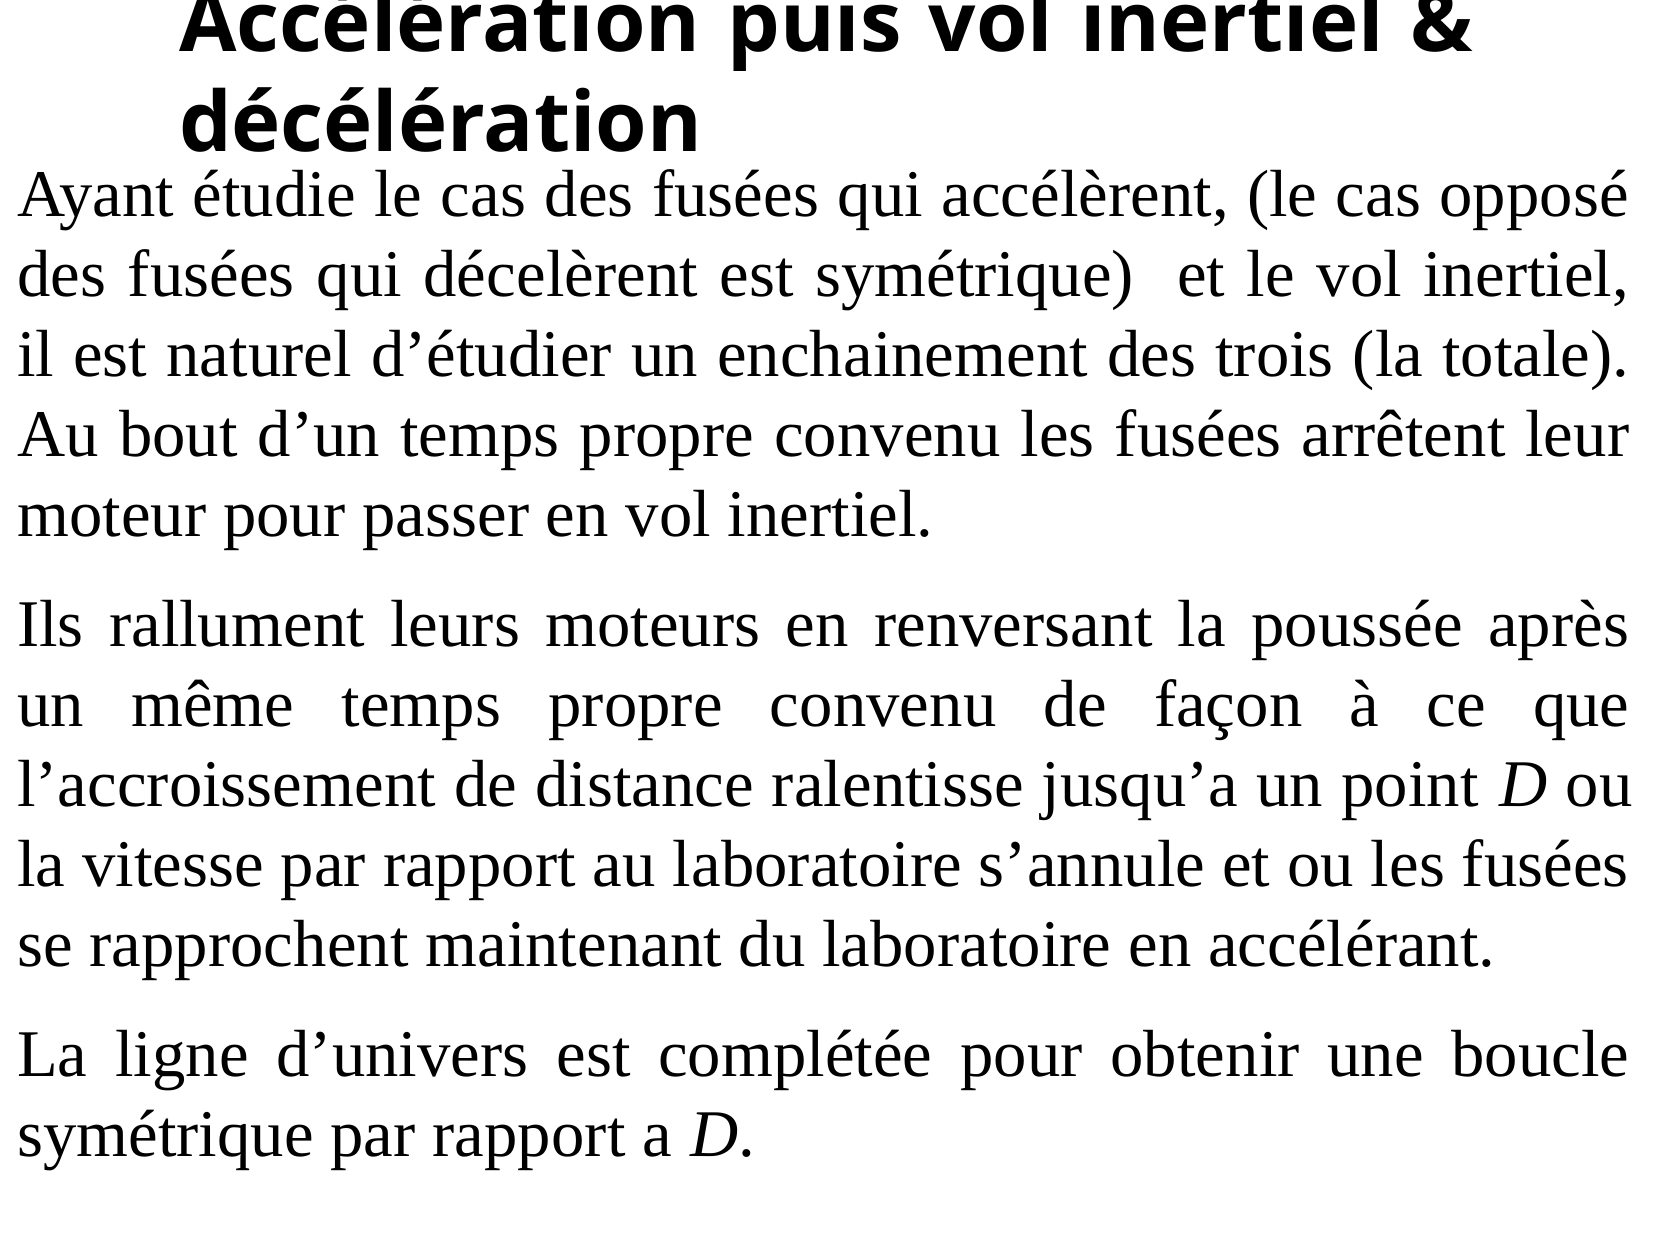

# Accélération puis vol inertiel & décélération
Ayant étudie le cas des fusées qui accélèrent, (le cas opposé des fusées qui décelèrent est symétrique) et le vol inertiel, il est naturel d’étudier un enchainement des trois (la totale). Au bout d’un temps propre convenu les fusées arrêtent leur moteur pour passer en vol inertiel.
Ils rallument leurs moteurs en renversant la poussée après un même temps propre convenu de façon à ce que l’accroissement de distance ralentisse jusqu’a un point D ou la vitesse par rapport au laboratoire s’annule et ou les fusées se rapprochent maintenant du laboratoire en accélérant.
La ligne d’univers est complétée pour obtenir une boucle symétrique par rapport a D.